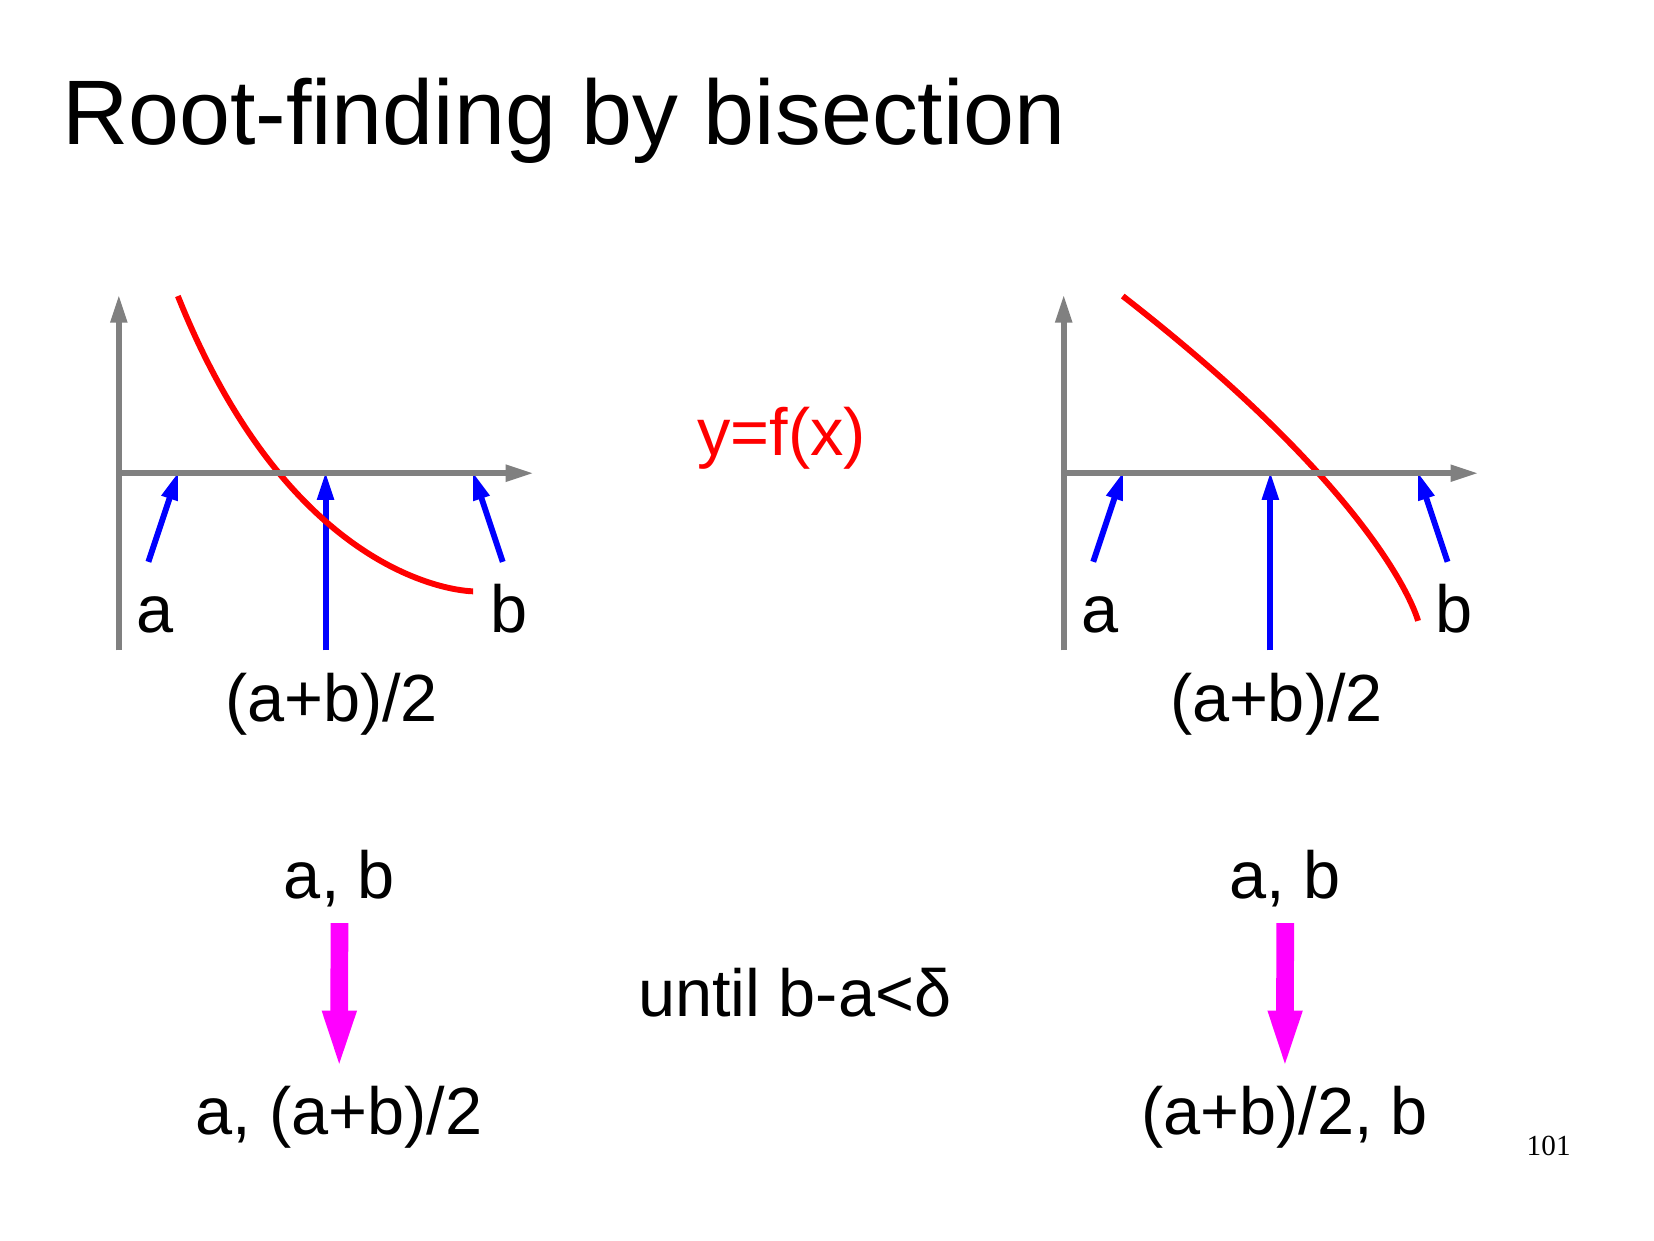

Root-finding by bisection
y=f(x)
a
b
a
b
(a+b)/2
(a+b)/2
a, b
a, b
until b-a<δ
a, (a+b)/2
(a+b)/2, b
101